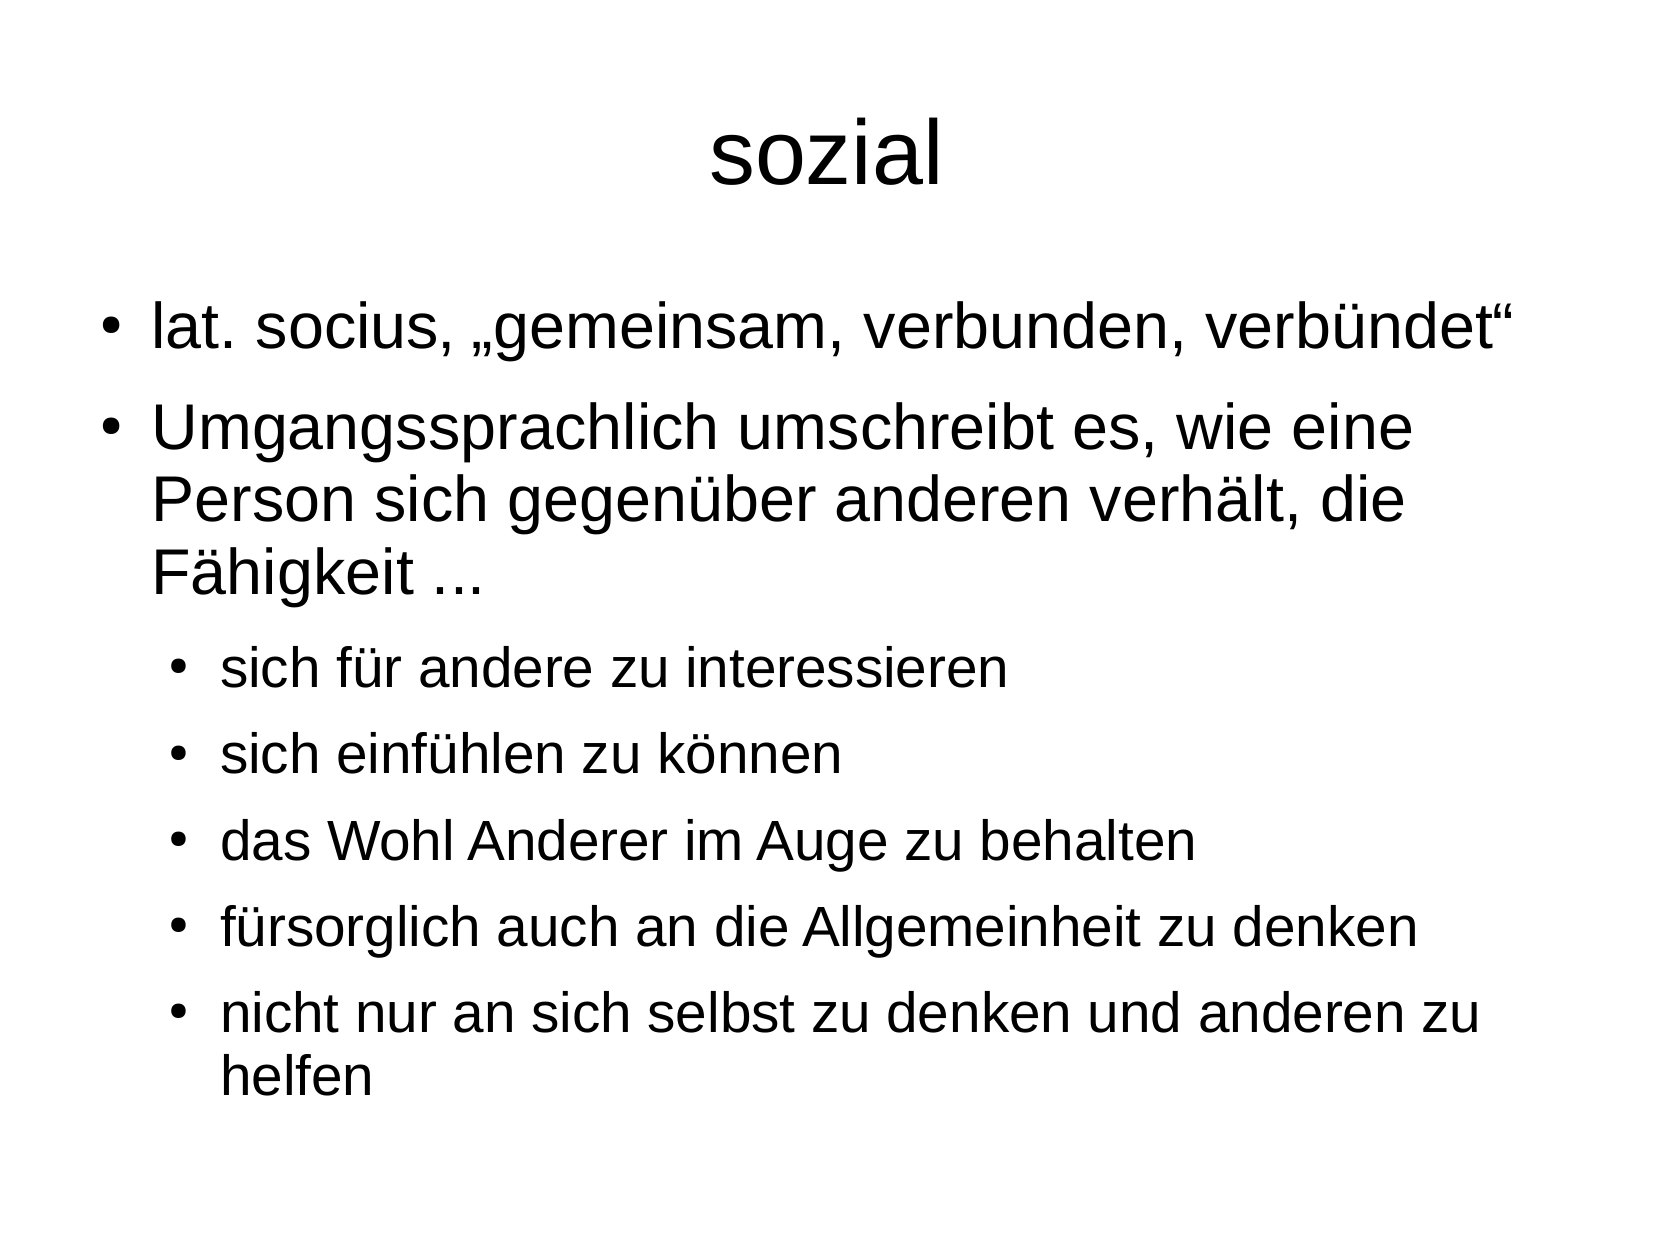

# sozial
lat. socius‚ „gemeinsam, verbunden, verbündet“
Umgangssprachlich umschreibt es, wie eine Person sich gegenüber anderen verhält, die Fähigkeit ...
sich für andere zu interessieren
sich einfühlen zu können
das Wohl Anderer im Auge zu behalten
fürsorglich auch an die Allgemeinheit zu denken
nicht nur an sich selbst zu denken und anderen zu helfen